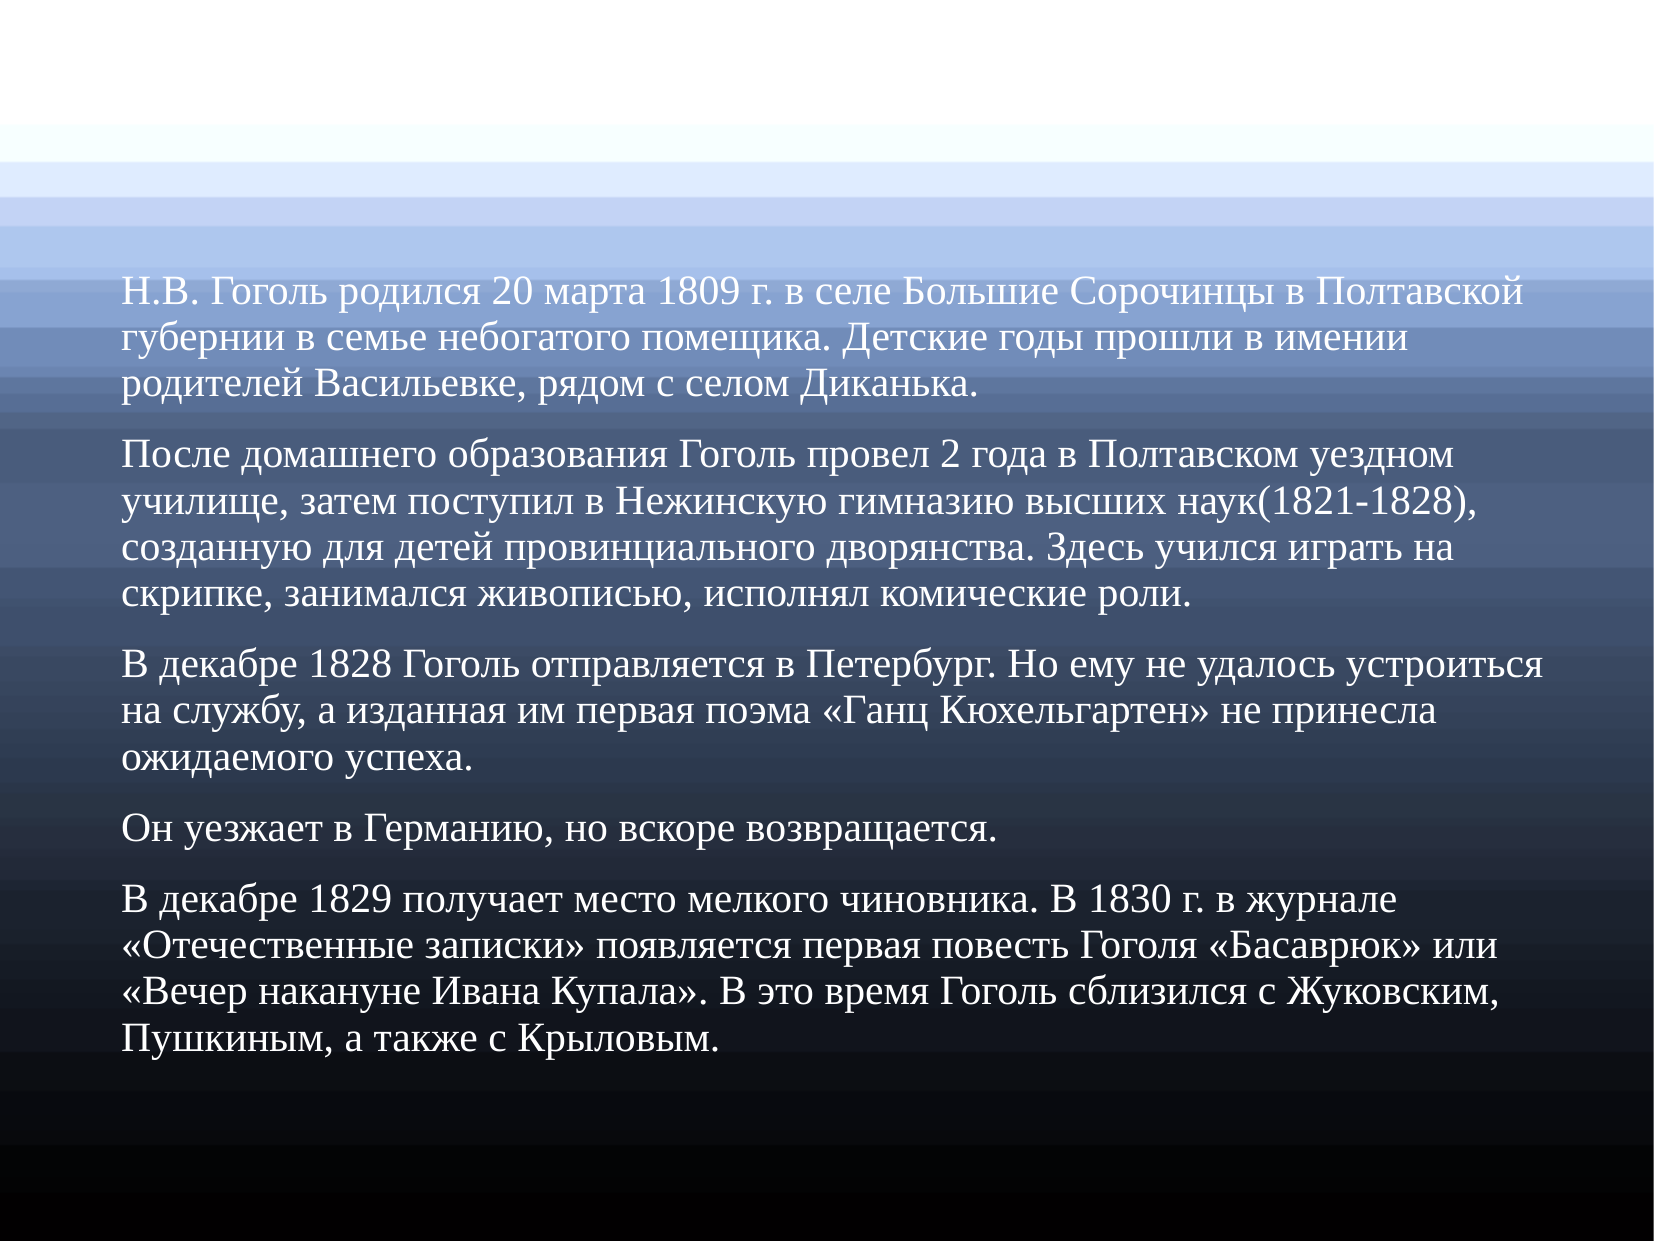

Н.В. Гоголь родился 20 марта 1809 г. в селе Большие Сорочинцы в Полтавской губернии в семье небогатого помещика. Детские годы прошли в имении родителей Васильевке, рядом с селом Диканька.
После домашнего образования Гоголь провел 2 года в Полтавском уездном училище, затем поступил в Нежинскую гимназию высших наук(1821-1828), созданную для детей провинциального дворянства. Здесь учился играть на скрипке, занимался живописью, исполнял комические роли.
В декабре 1828 Гоголь отправляется в Петербург. Но ему не удалось устроиться на службу, а изданная им первая поэма «Ганц Кюхельгартен» не принесла ожидаемого успеха.
Oн уезжает в Германию, но вскоре возвращается.
В декабре 1829 получает место мелкого чиновника. В 1830 г. в журнале «Отечественные записки» появляется первая повесть Гоголя «Басаврюк» или «Вечер накануне Ивана Купала». В это время Гоголь сблизился с Жуковским, Пушкиным, а также с Крыловым.